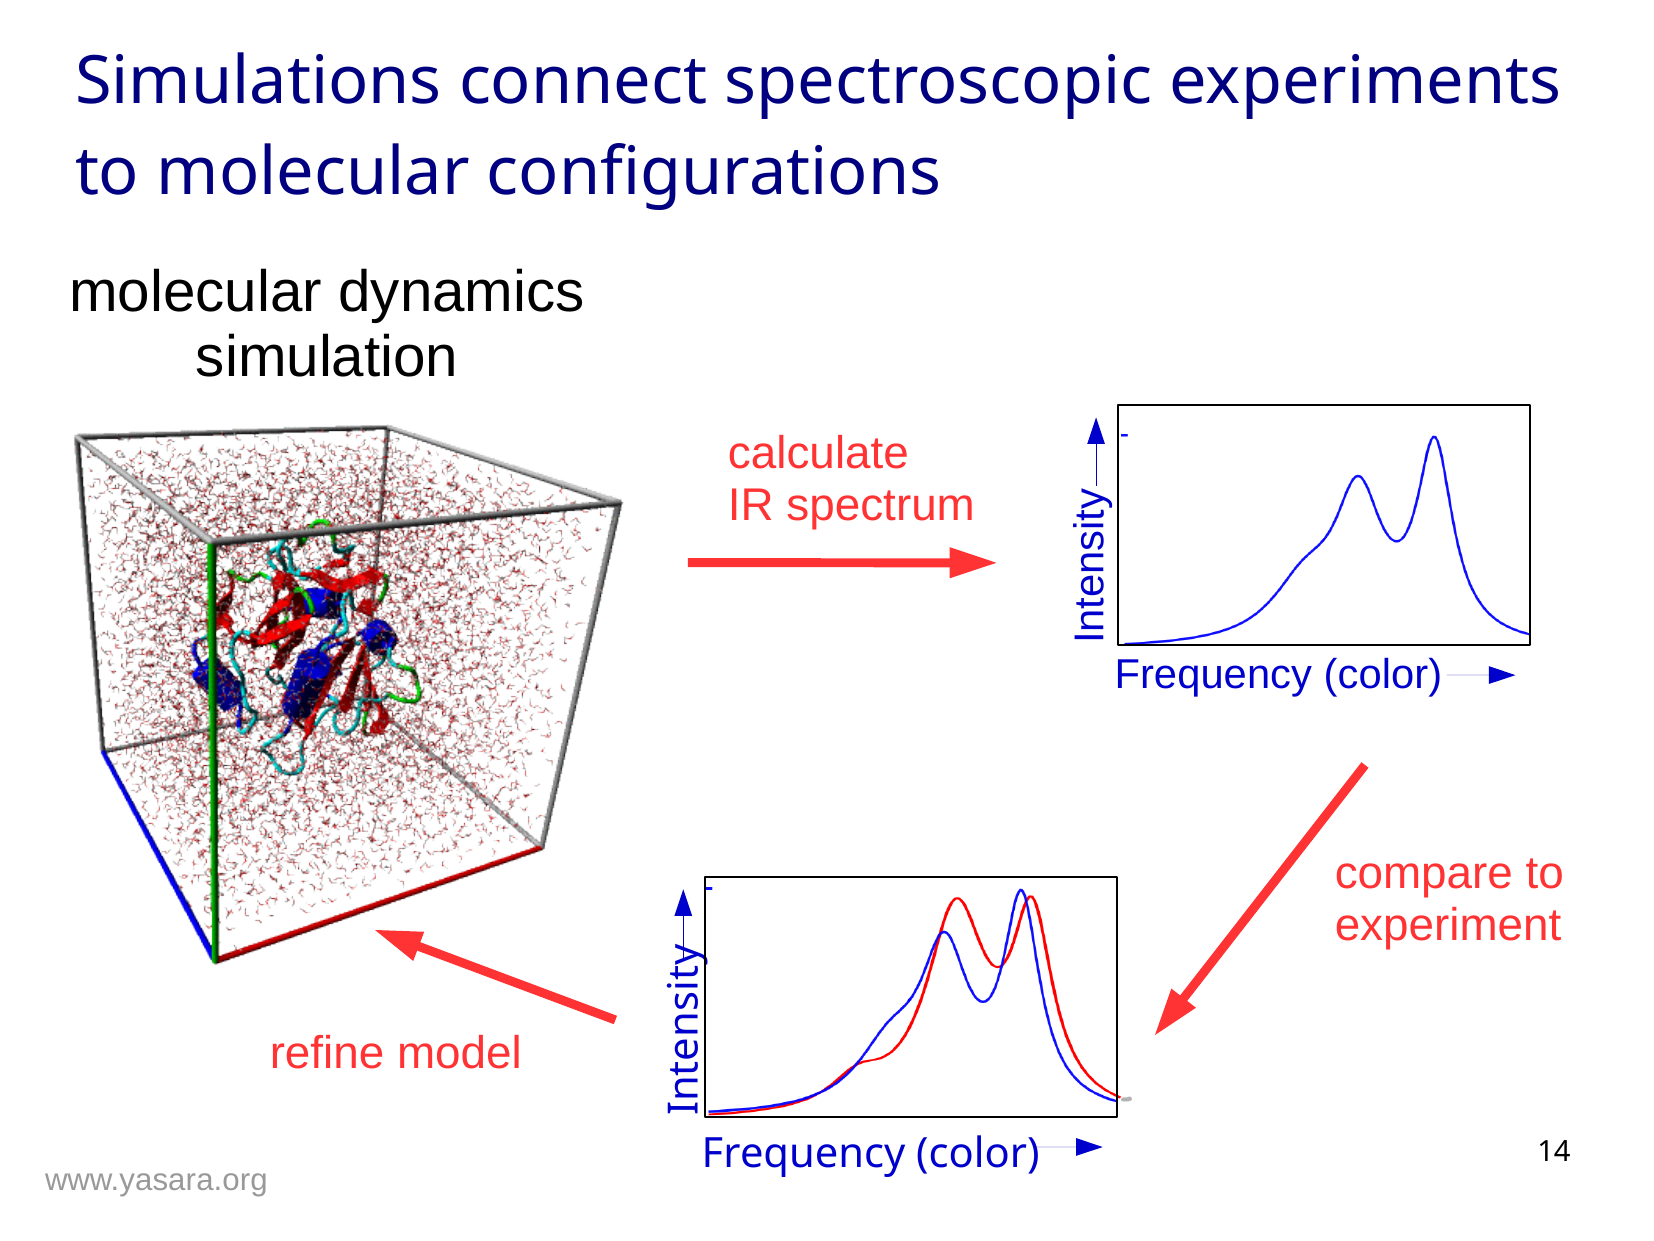

# Simulations connect spectroscopic experiments to molecular configurations
molecular dynamics simulation
calculate
IR spectrum
Intensity
Frequency (color)
compare to
experiment
Intensity
refine model
Frequency (color)
14
www.yasara.org